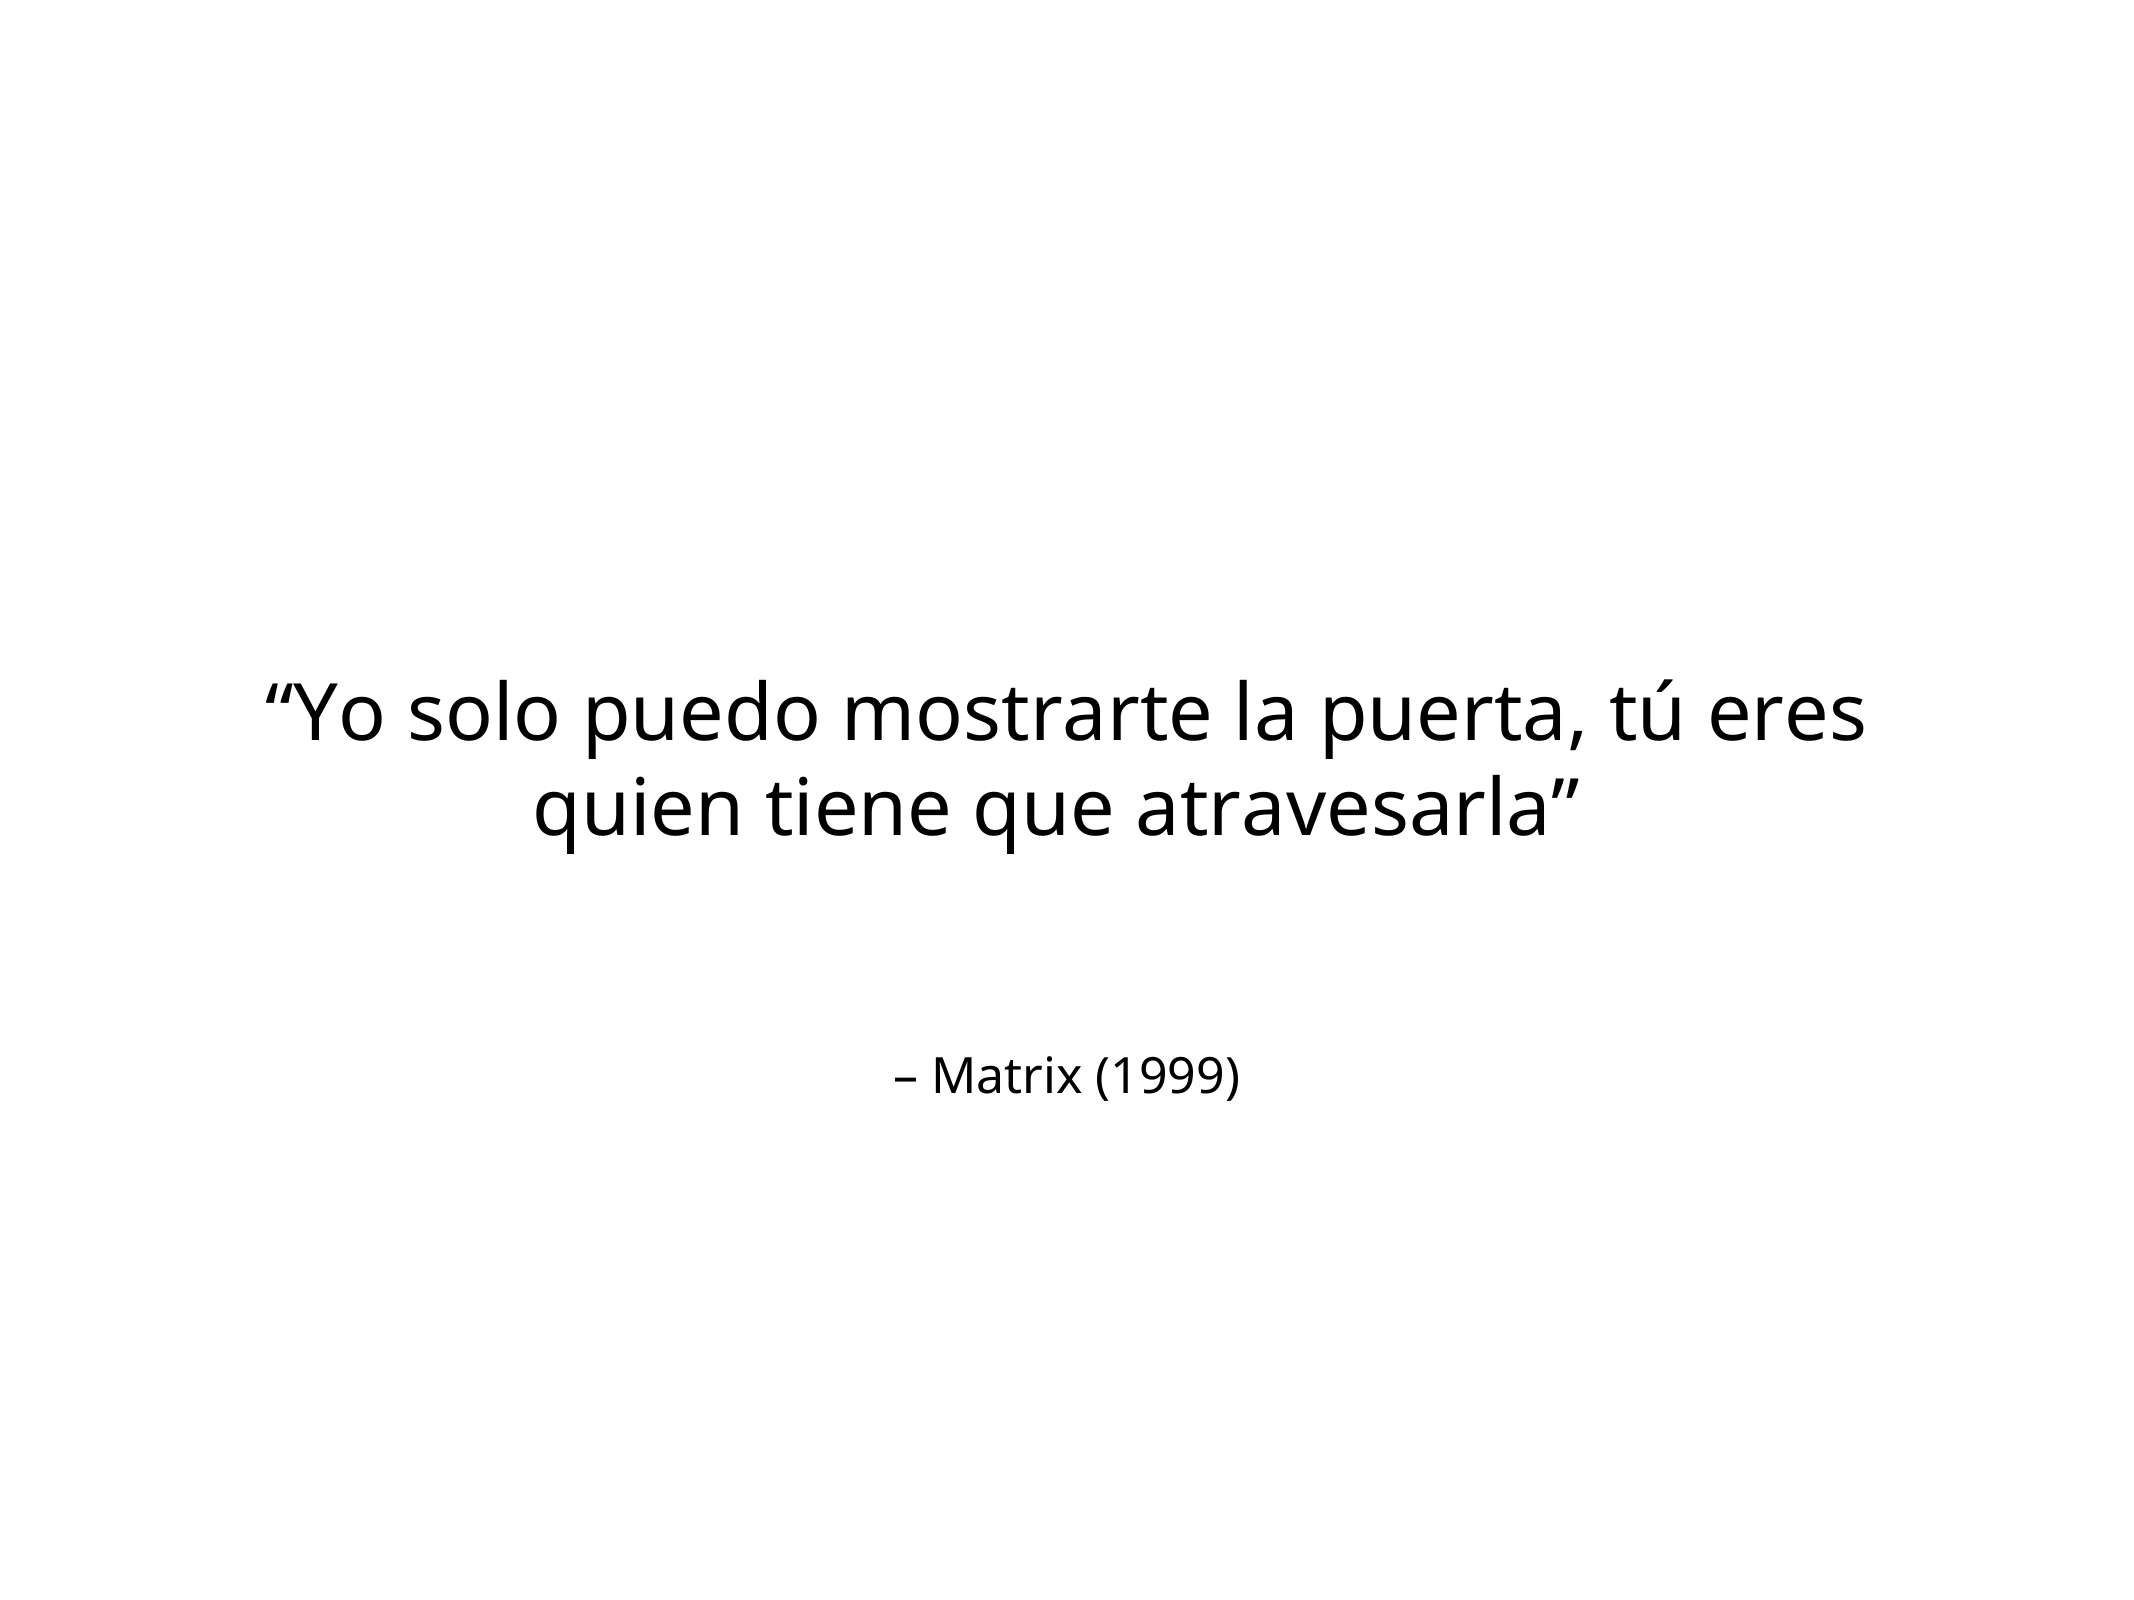

“Yo solo puedo mostrarte la puerta, tú eres quien tiene que atravesarla”
– Matrix (1999)